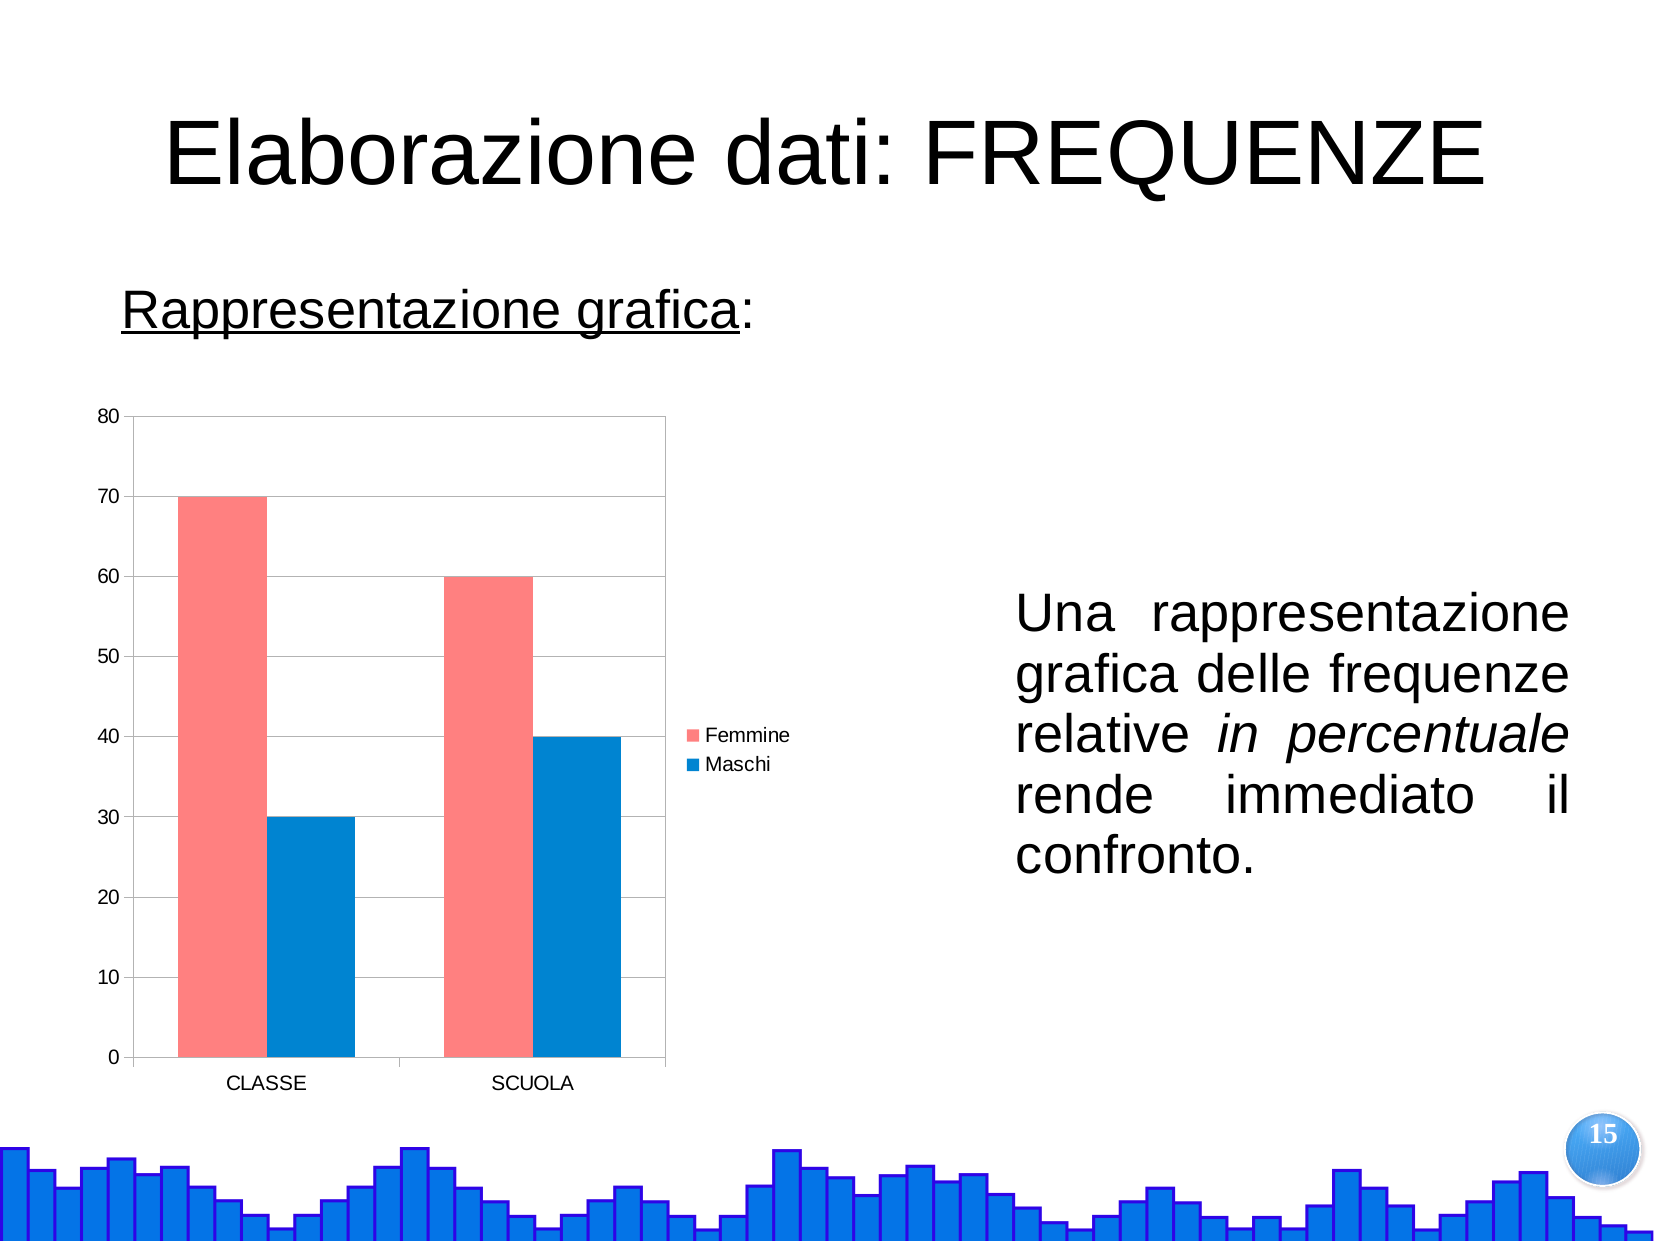

# Elaborazione dati: FREQUENZE
Rappresentazione grafica:
### Chart
| Category | Femmine | Maschi |
|---|---|---|
| CLASSE | 70.0 | 30.0 |
| SCUOLA | 60.0 | 40.0 |
Una rappresentazione grafica delle frequenze relative in percentuale rende immediato il confronto.
15